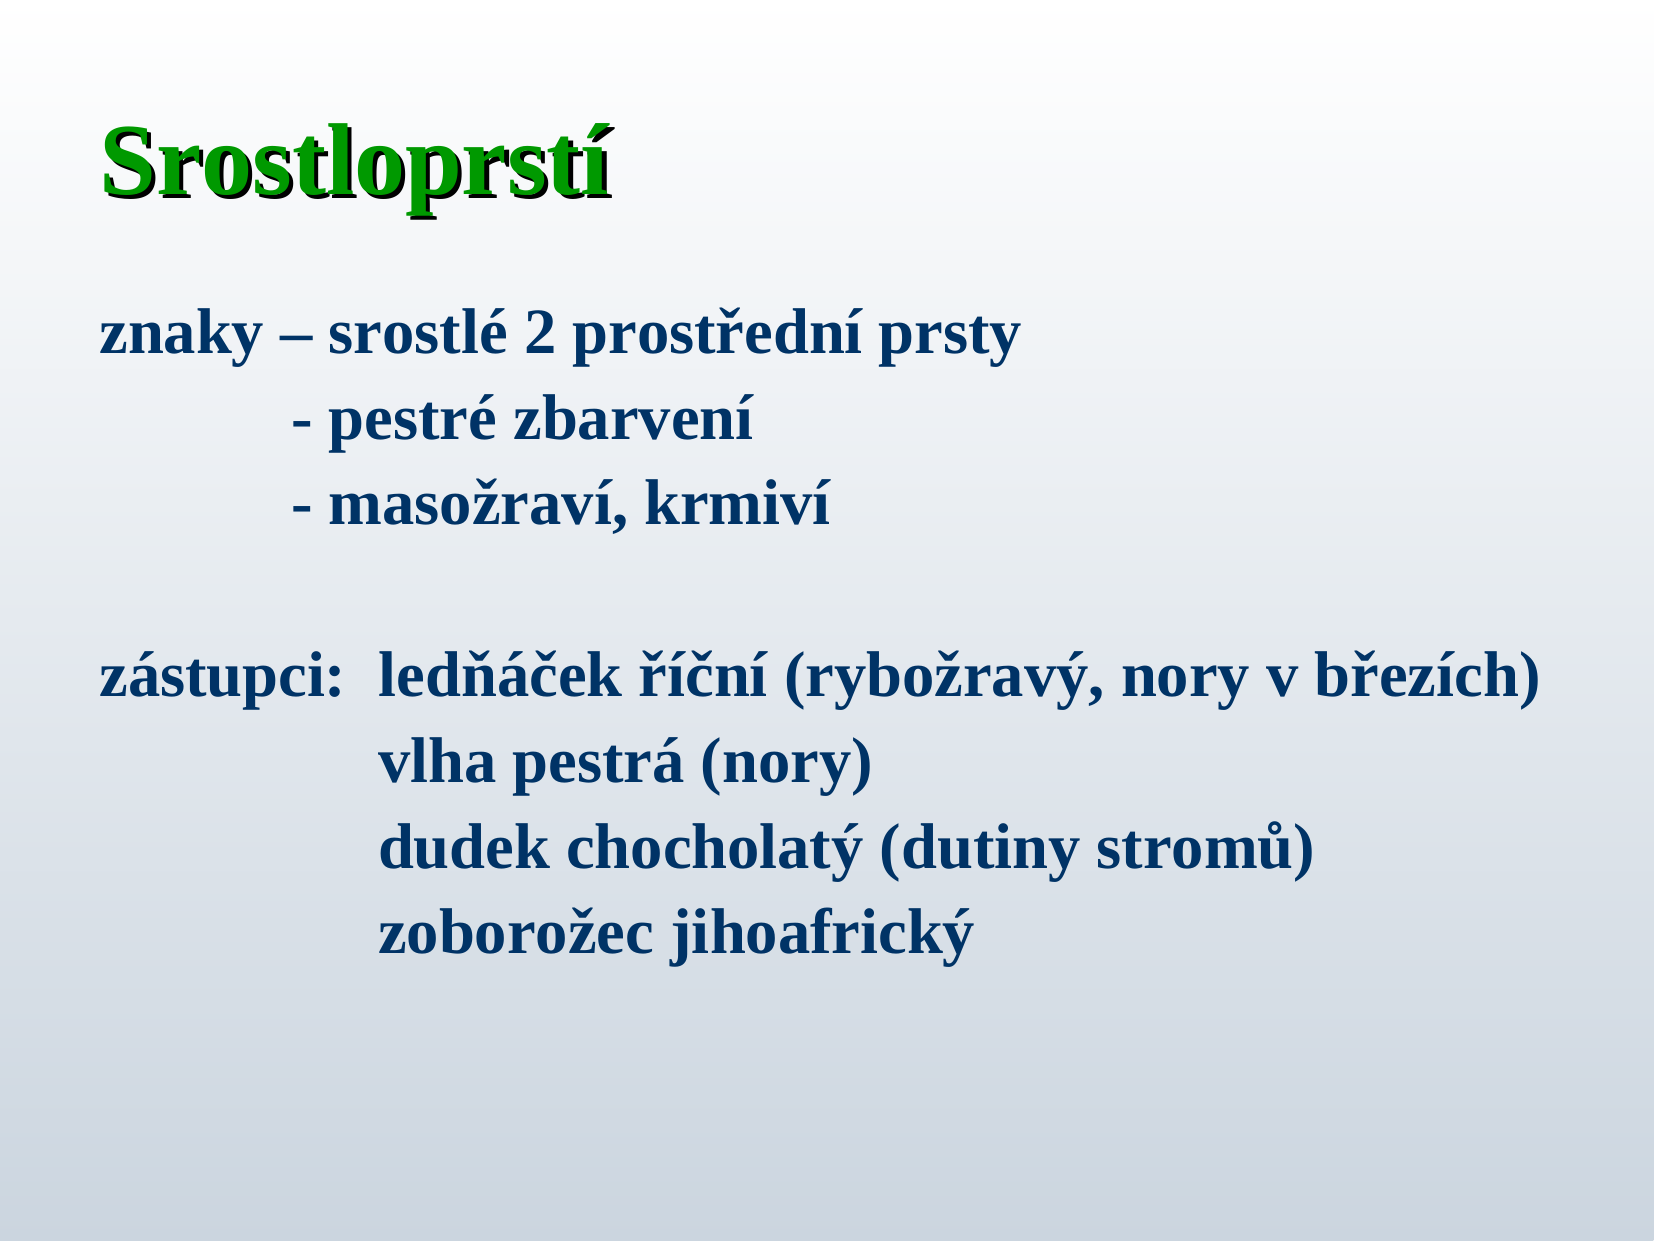

# Srostloprstí
znaky – srostlé 2 prostřední prsty
	 - pestré zbarvení
	 - masožraví, krmiví
zástupci: ledňáček říční (rybožravý, nory v březích)
		 vlha pestrá (nory)
		 dudek chocholatý (dutiny stromů)
		 zoborožec jihoafrický